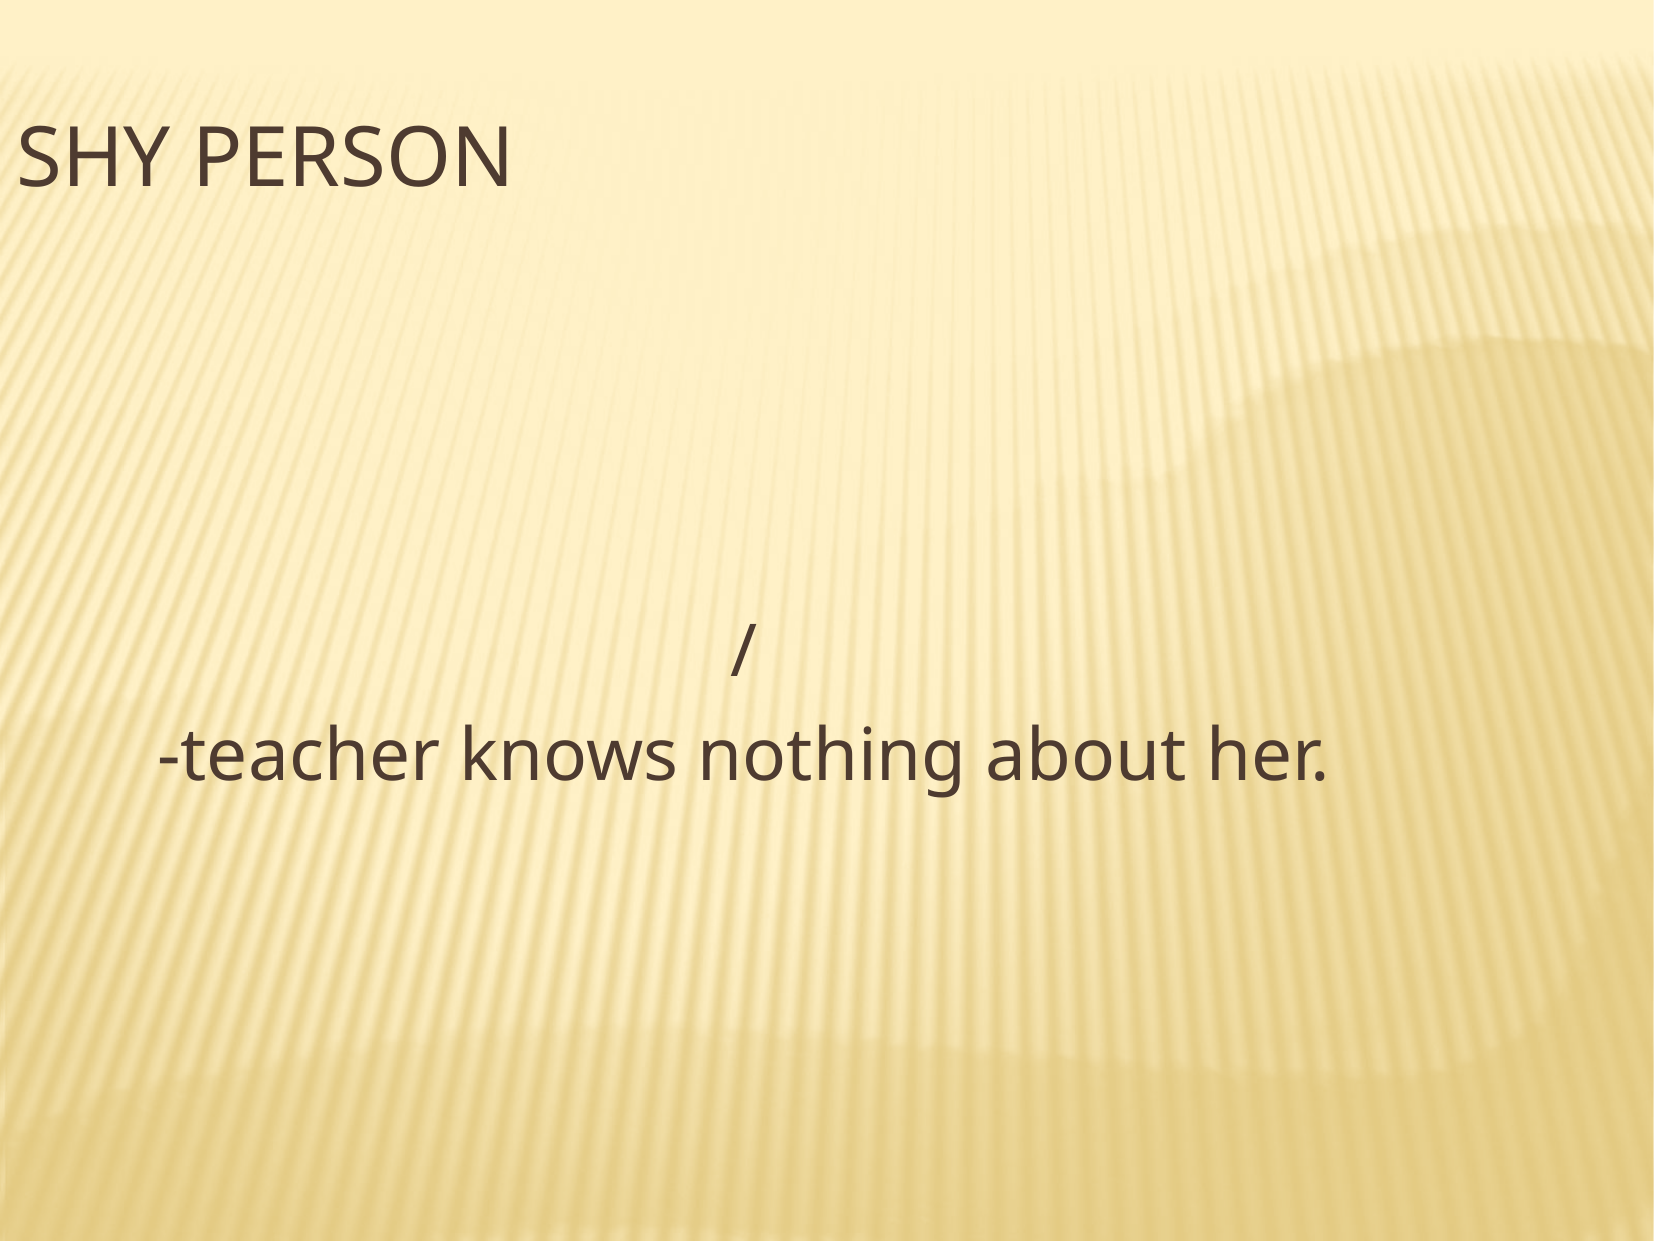

# Shy Person
/
-teacher knows nothing about her.